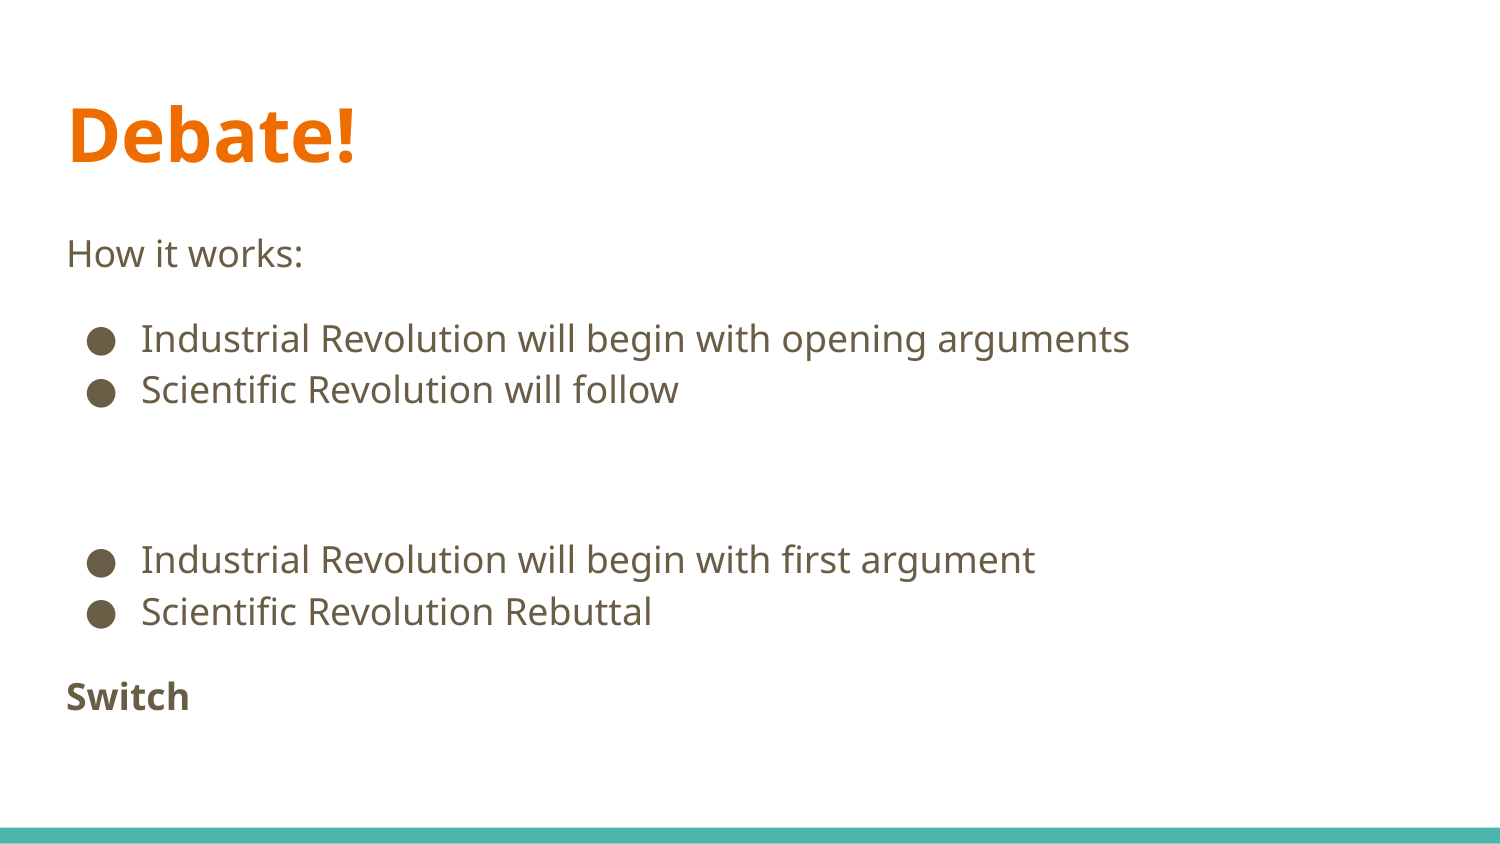

# Debate!
How it works:
Industrial Revolution will begin with opening arguments
Scientific Revolution will follow
Industrial Revolution will begin with first argument
Scientific Revolution Rebuttal
Switch